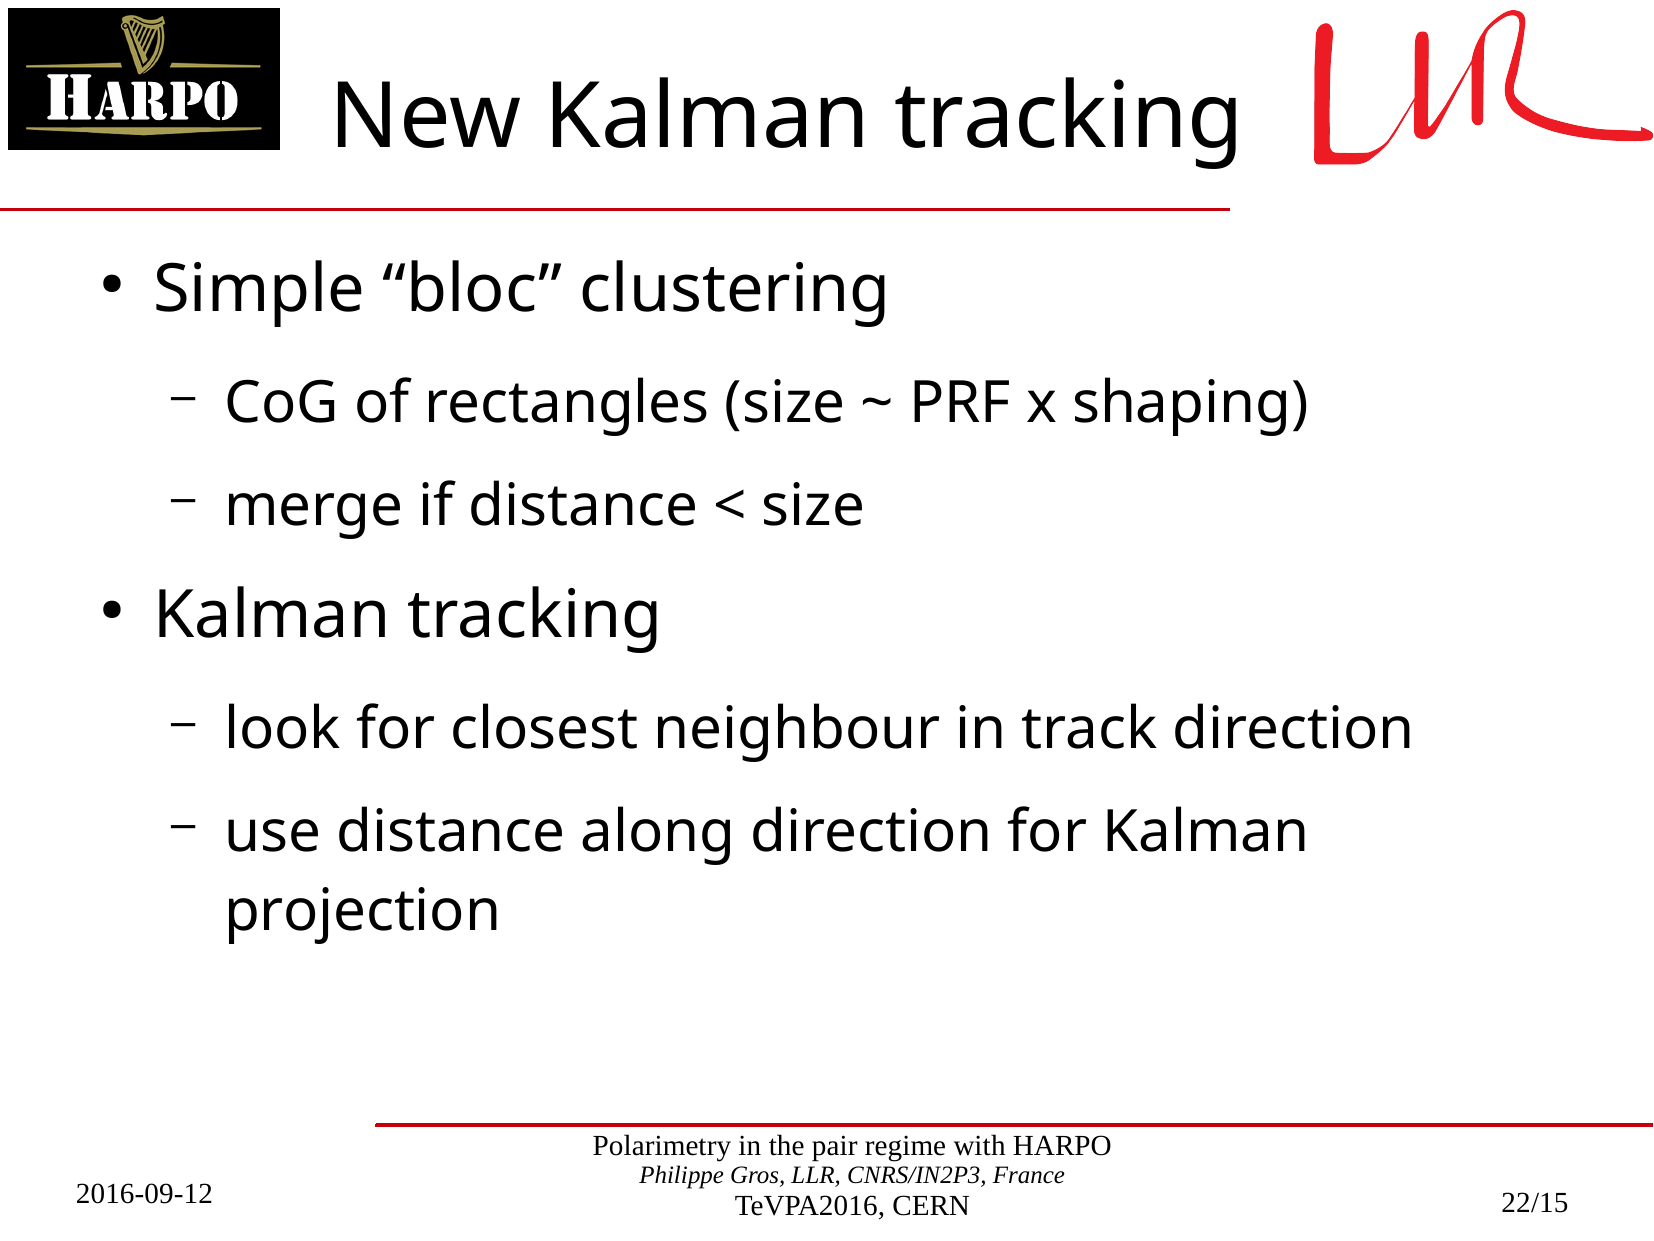

# New Kalman tracking
Simple “bloc” clustering
CoG of rectangles (size ~ PRF x shaping)
merge if distance < size
Kalman tracking
look for closest neighbour in track direction
use distance along direction for Kalman projection
2016-09-12
22